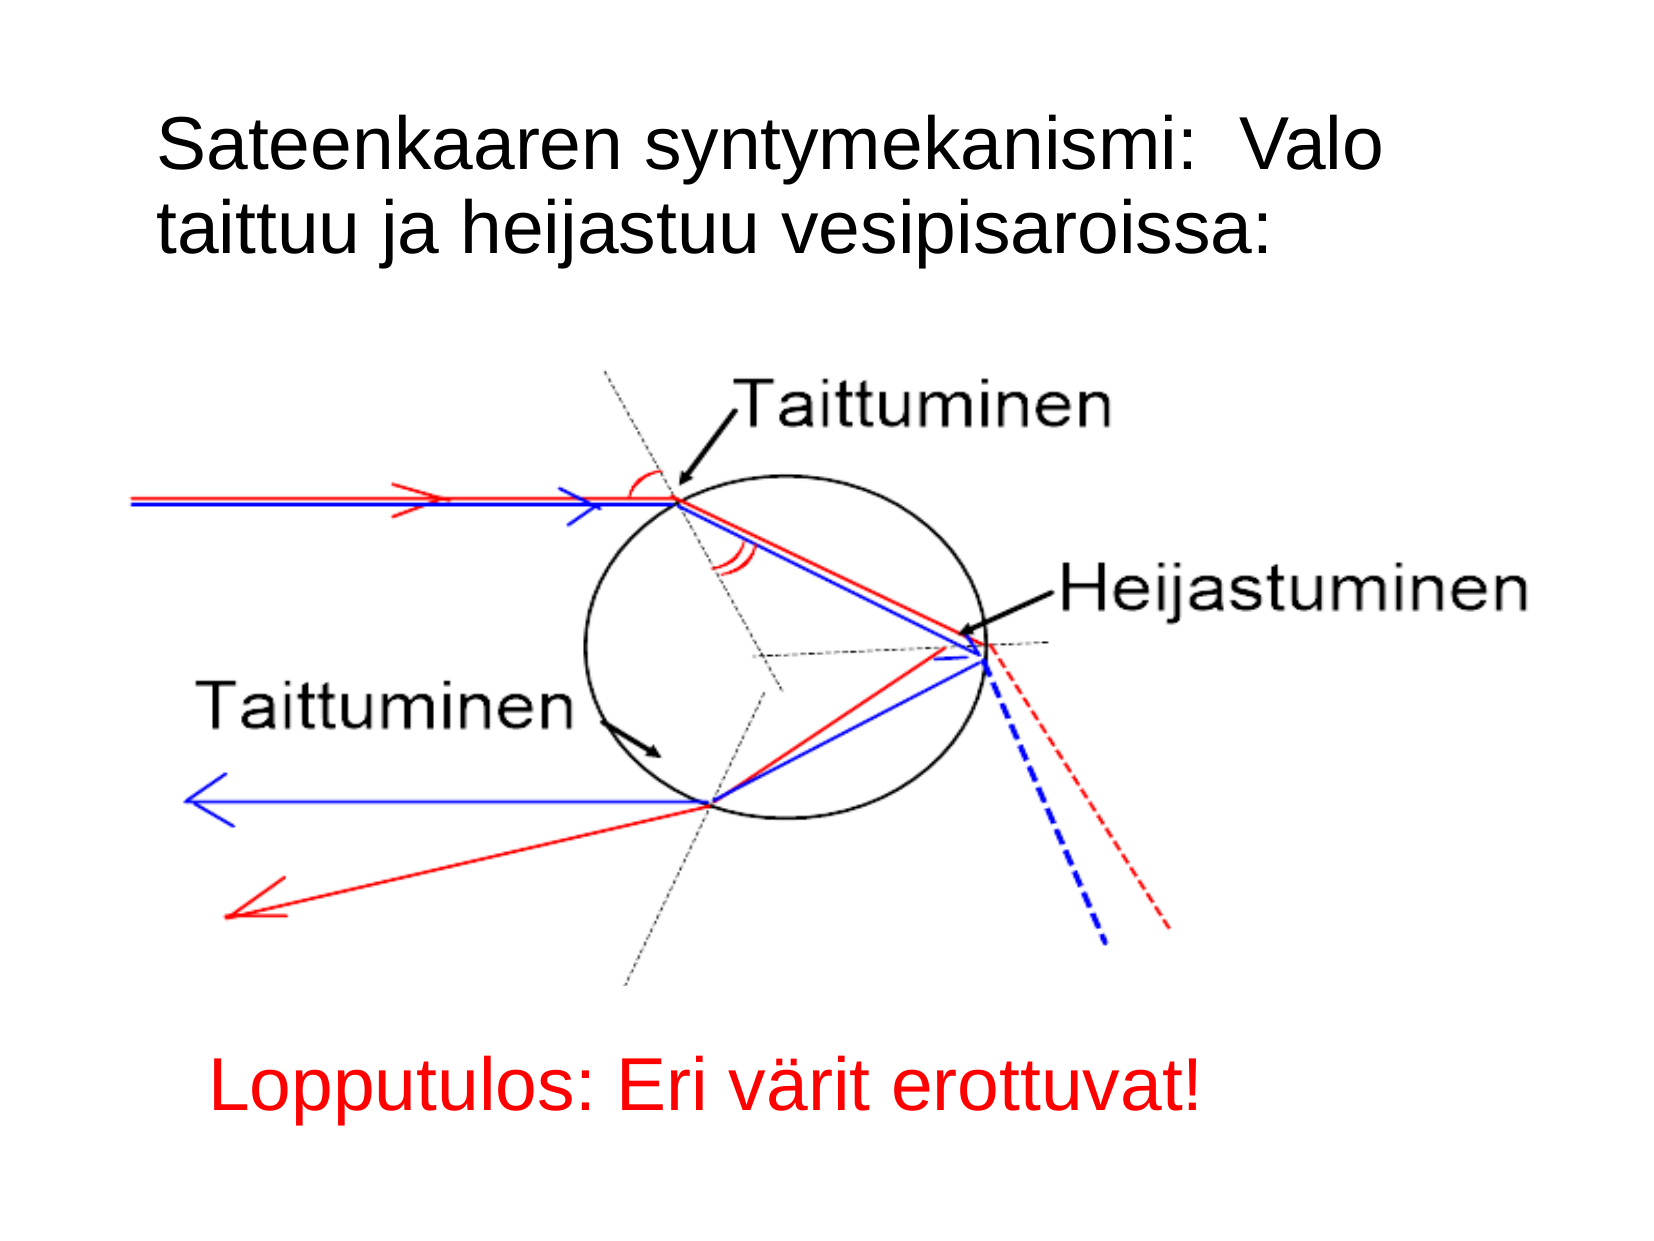

Sateenkaaren syntymekanismi: Valo taittuu ja heijastuu vesipisaroissa:
Lopputulos: Eri värit erottuvat!